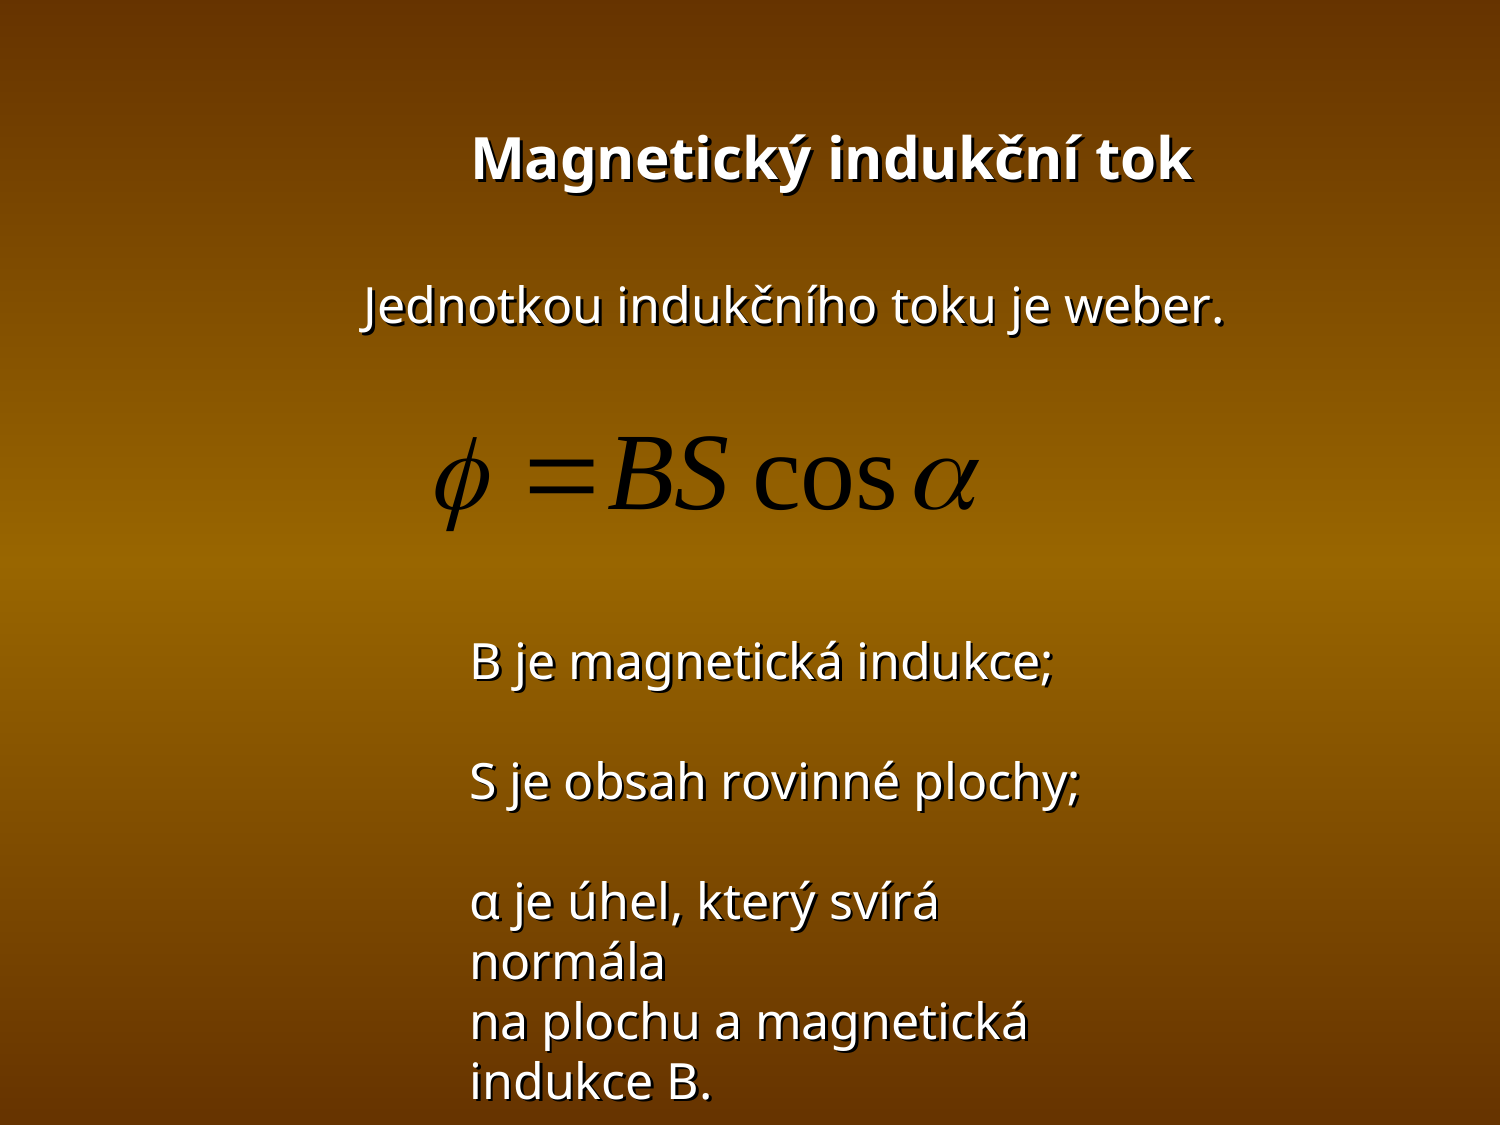

Magnetický indukční tok
Jednotkou indukčního toku je weber.
B je magnetická indukce;
S je obsah rovinné plochy;
α je úhel, který svírá normála
na plochu a magnetická indukce B.